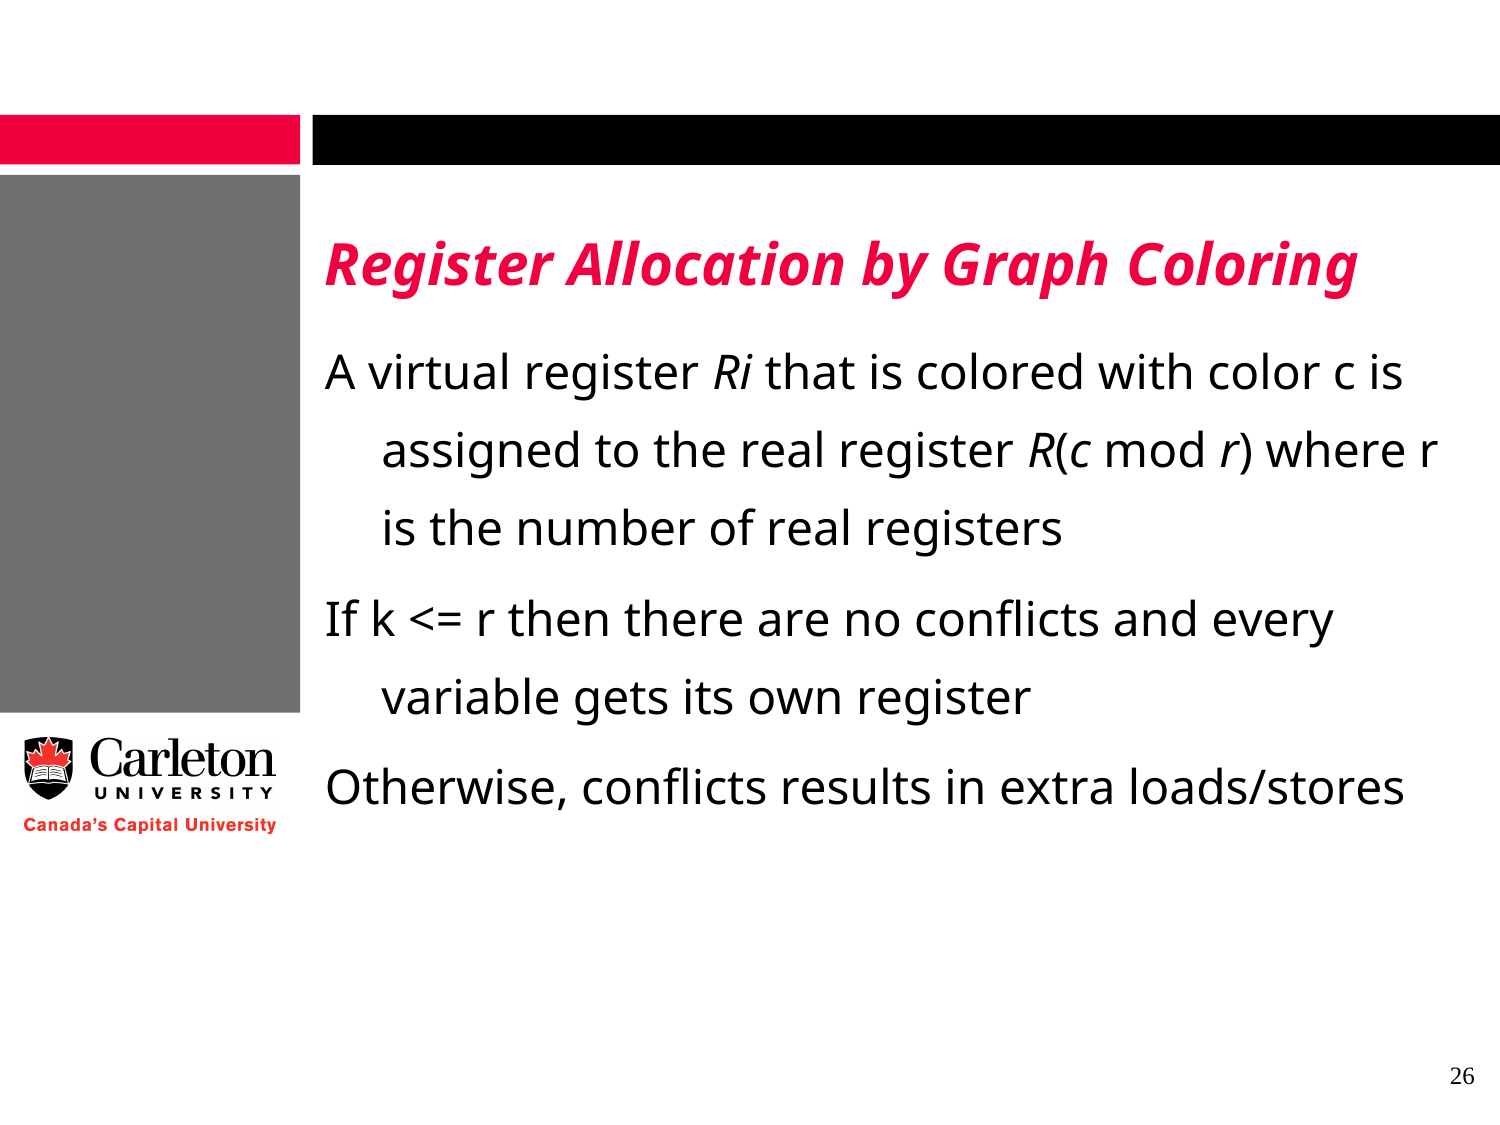

# Register Allocation by Graph Coloring
A virtual register Ri that is colored with color c is assigned to the real register R(c mod r) where r is the number of real registers
If k <= r then there are no conflicts and every variable gets its own register
Otherwise, conflicts results in extra loads/stores
26